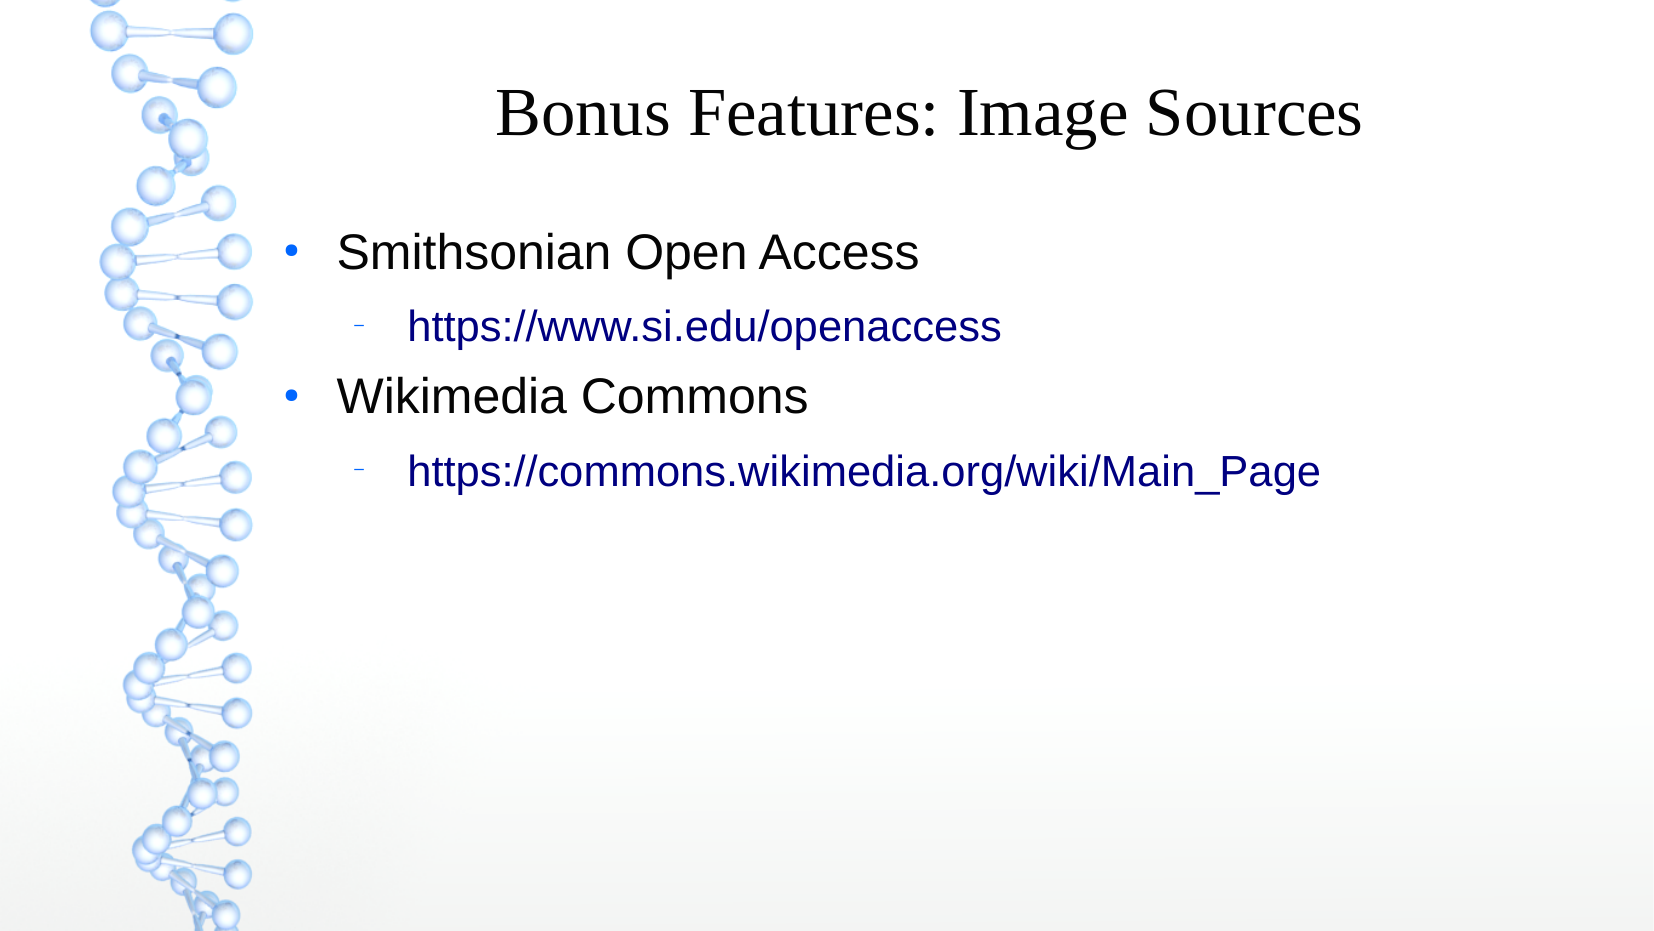

# Bonus Features: Image Sources
Smithsonian Open Access
https://www.si.edu/openaccess
Wikimedia Commons
https://commons.wikimedia.org/wiki/Main_Page